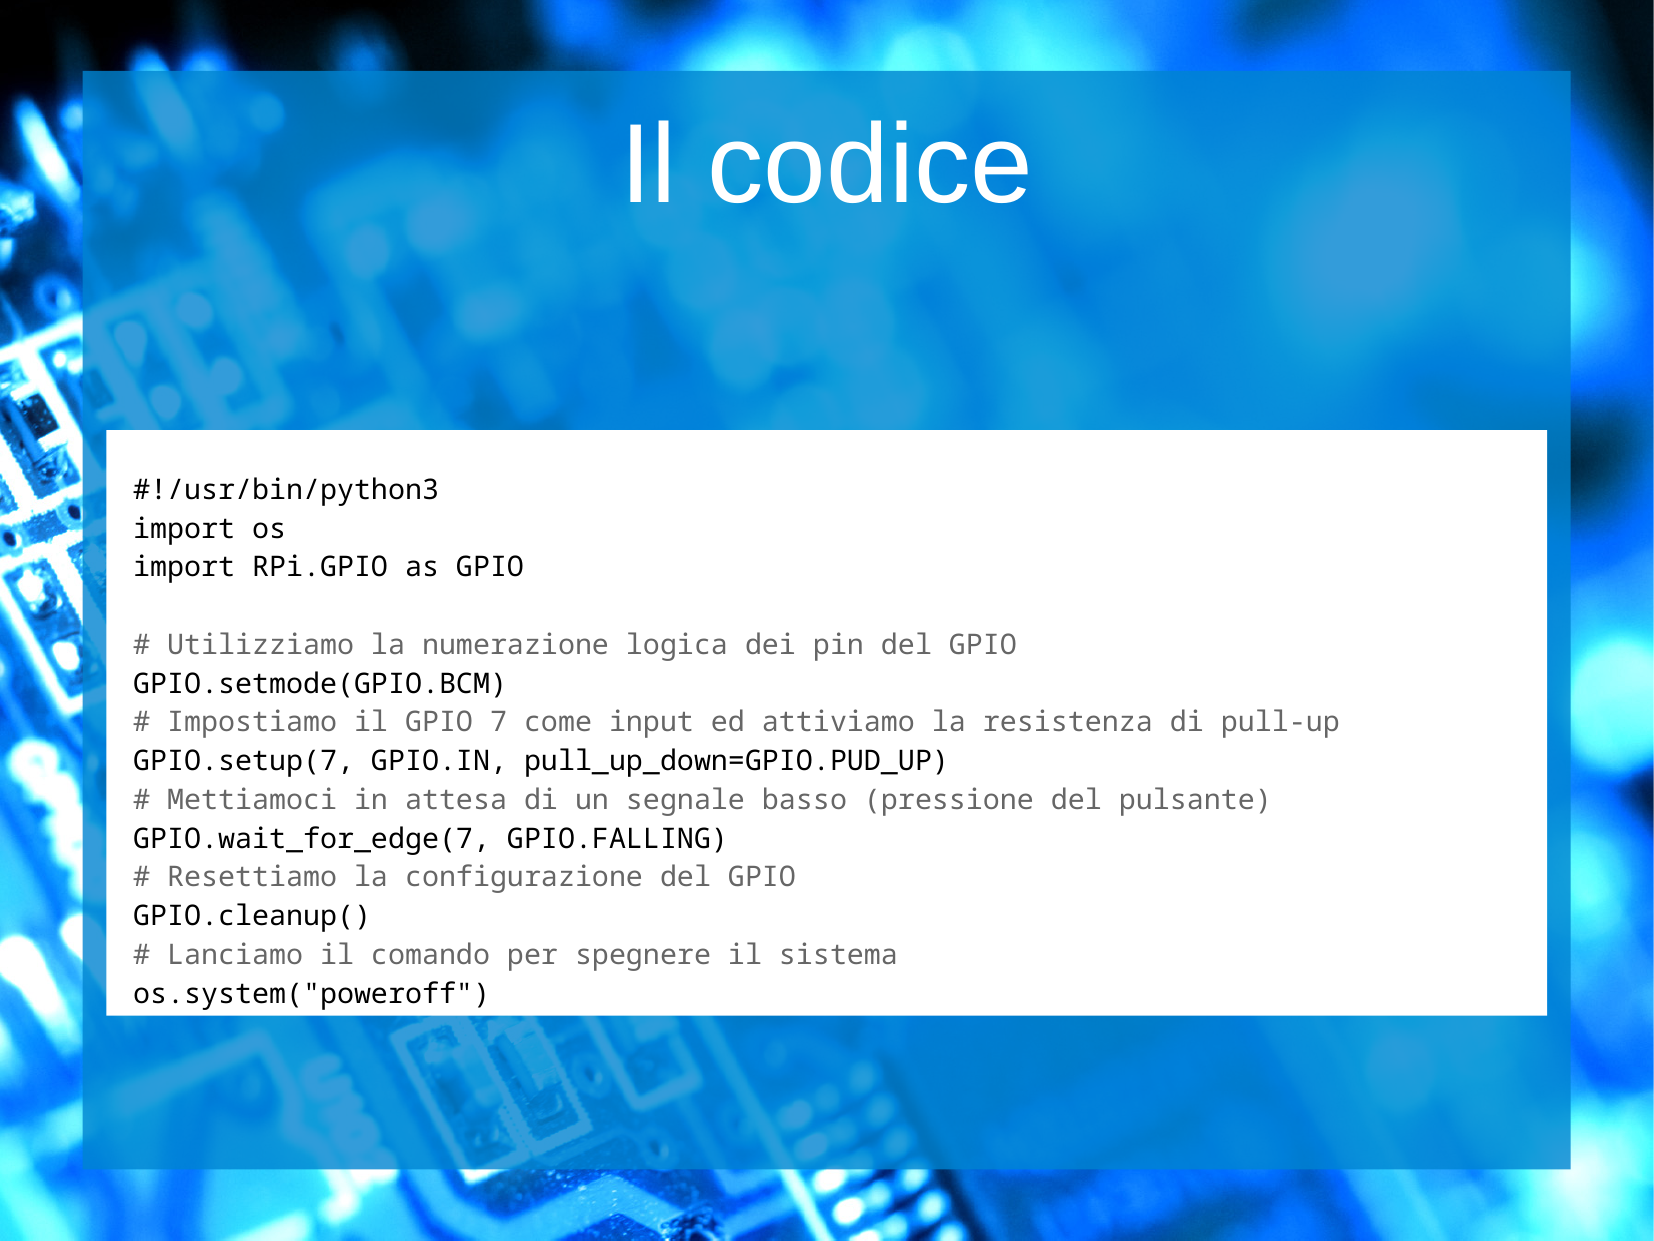

# Il codice
#!/usr/bin/python3
import os
import RPi.GPIO as GPIO
# Utilizziamo la numerazione logica dei pin del GPIO
GPIO.setmode(GPIO.BCM)
# Impostiamo il GPIO 7 come input ed attiviamo la resistenza di pull-up
GPIO.setup(7, GPIO.IN, pull_up_down=GPIO.PUD_UP)
# Mettiamoci in attesa di un segnale basso (pressione del pulsante)
GPIO.wait_for_edge(7, GPIO.FALLING)
# Resettiamo la configurazione del GPIO
GPIO.cleanup()
# Lanciamo il comando per spegnere il sistema
os.system("poweroff")